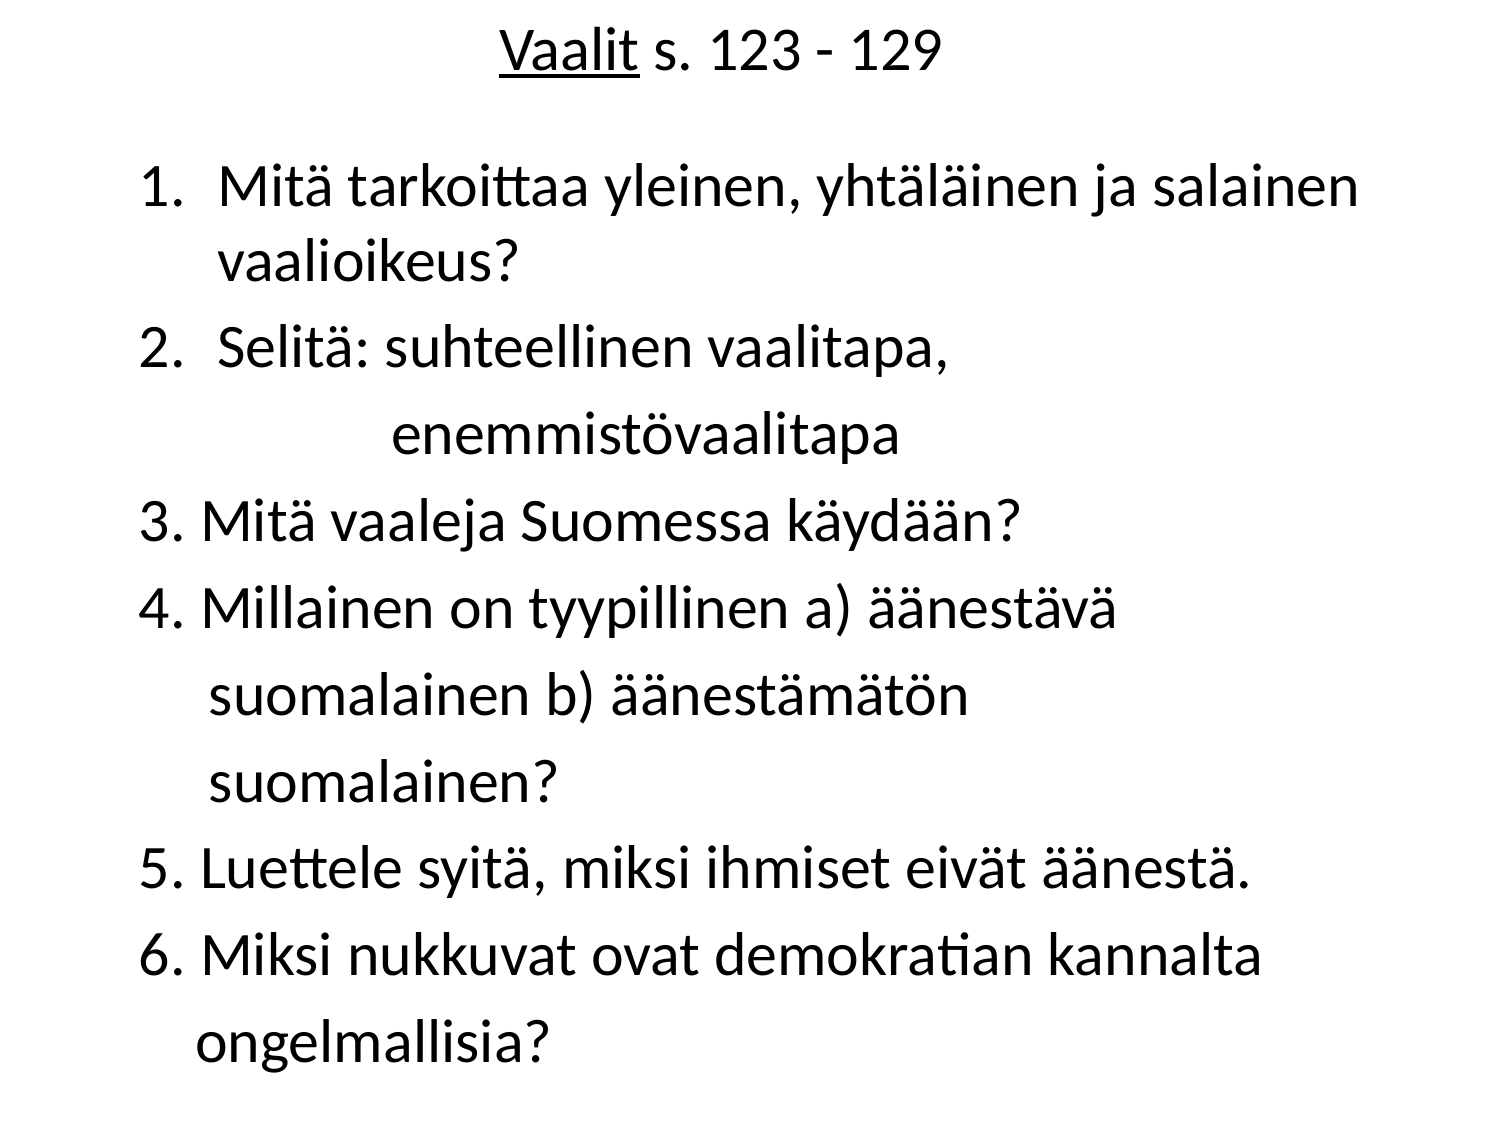

# Vaalit s. 123 - 129
Mitä tarkoittaa yleinen, yhtäläinen ja salainen vaalioikeus?
Selitä: suhteellinen vaalitapa,
 enemmistövaalitapa
3. Mitä vaaleja Suomessa käydään?
4. Millainen on tyypillinen a) äänestävä
 suomalainen b) äänestämätön
 suomalainen?
5. Luettele syitä, miksi ihmiset eivät äänestä.
6. Miksi nukkuvat ovat demokratian kannalta
 ongelmallisia?